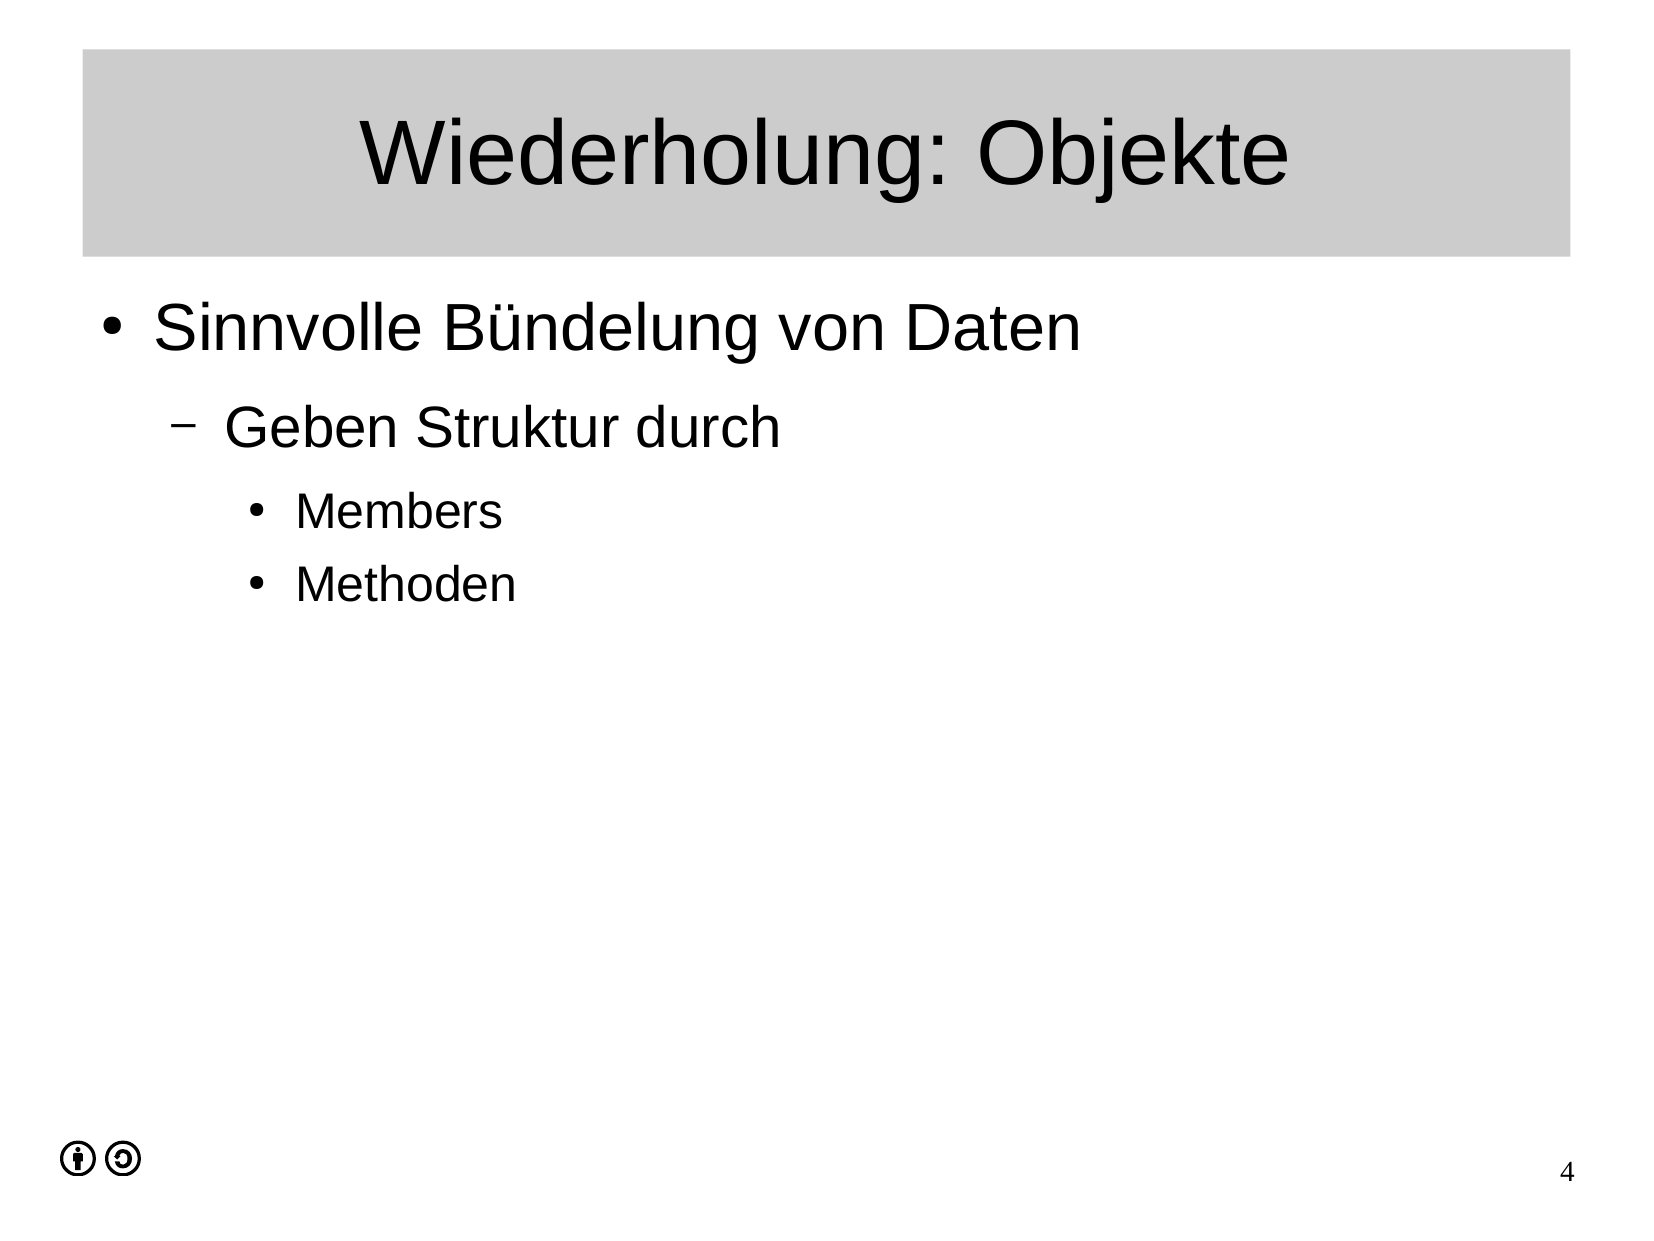

# Wiederholung: Objekte
Sinnvolle Bündelung von Daten
Geben Struktur durch
Members
Methoden
4